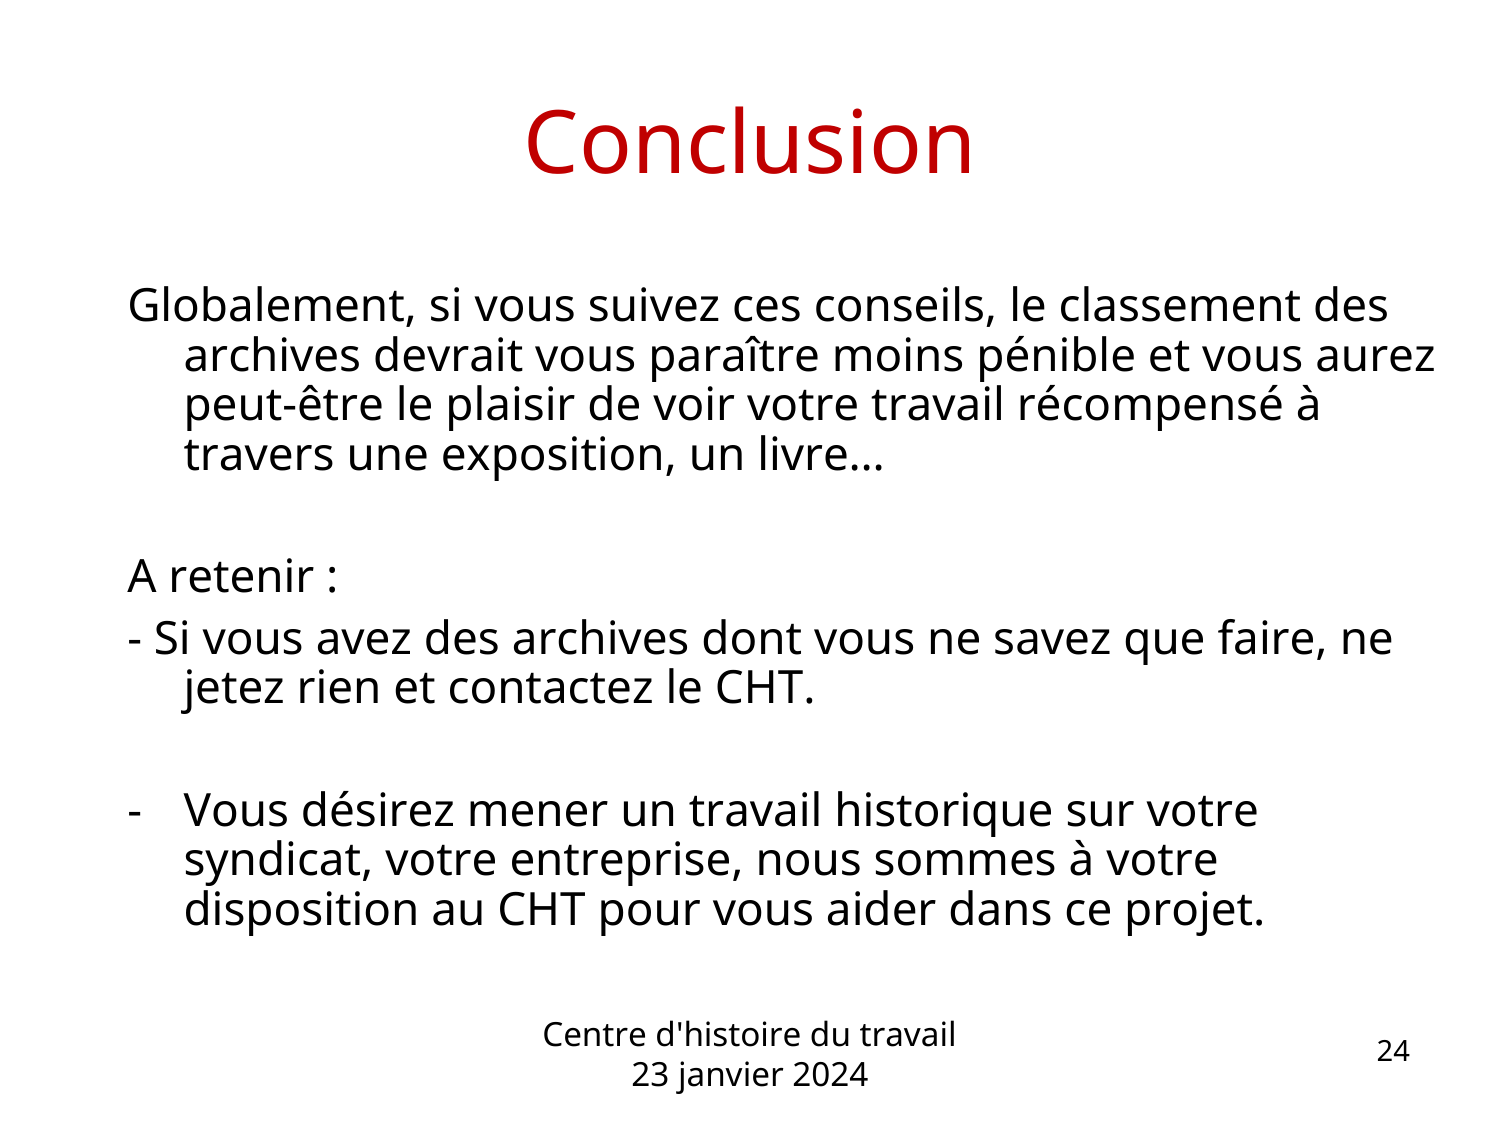

Conclusion
Globalement, si vous suivez ces conseils, le classement des archives devrait vous paraître moins pénible et vous aurez peut-être le plaisir de voir votre travail récompensé à travers une exposition, un livre…
A retenir :
- Si vous avez des archives dont vous ne savez que faire, ne jetez rien et contactez le CHT.
-	Vous désirez mener un travail historique sur votre syndicat, votre entreprise, nous sommes à votre disposition au CHT pour vous aider dans ce projet.
Centre d'histoire du travail
23 janvier 2024